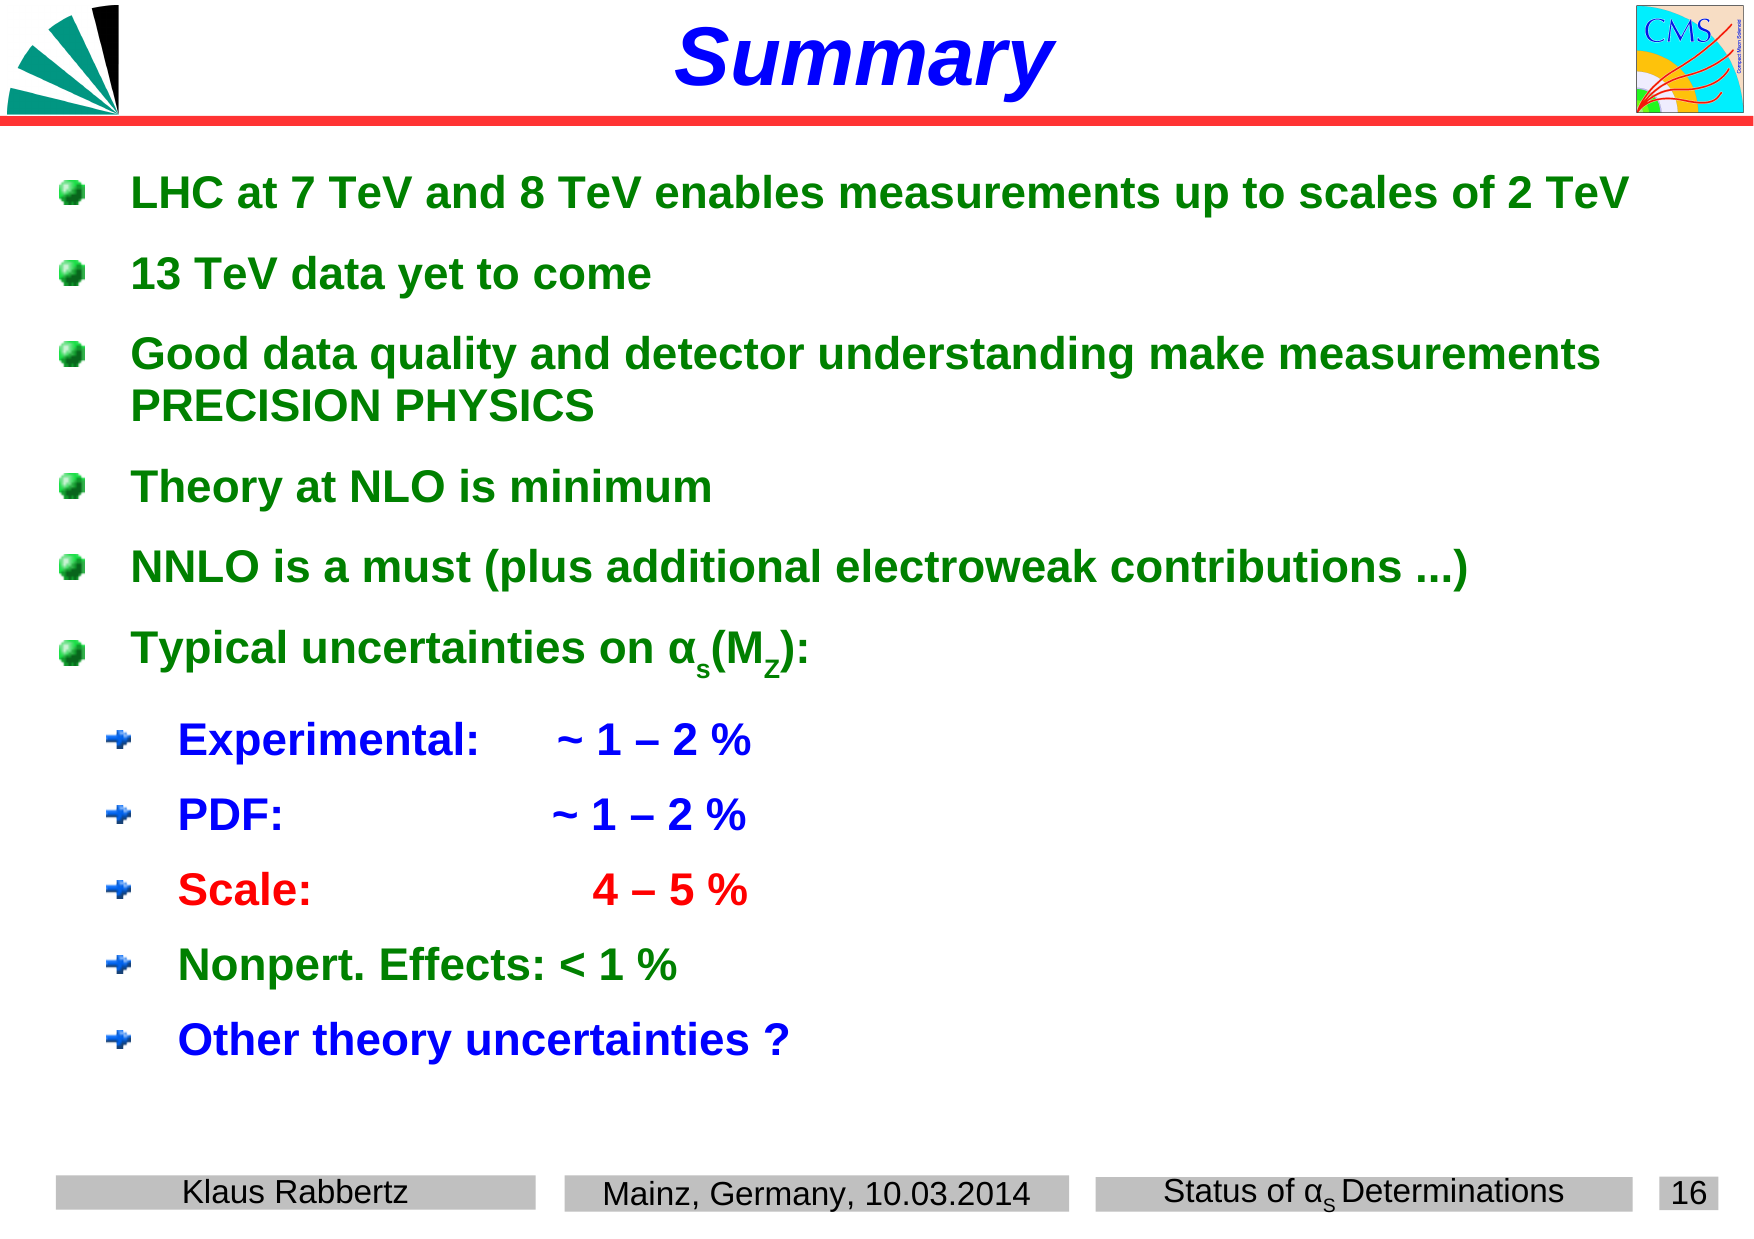

# Summary
LHC at 7 TeV and 8 TeV enables measurements up to scales of 2 TeV
13 TeV data yet to come
Good data quality and detector understanding make measurements PRECISION PHYSICS
Theory at NLO is minimum
NNLO is a must (plus additional electroweak contributions ...)
Typical uncertainties on αs(MZ):
Experimental: ~ 1 – 2 %
PDF: ~ 1 – 2 %
Scale: 4 – 5 %
Nonpert. Effects: < 1 %
Other theory uncertainties ?